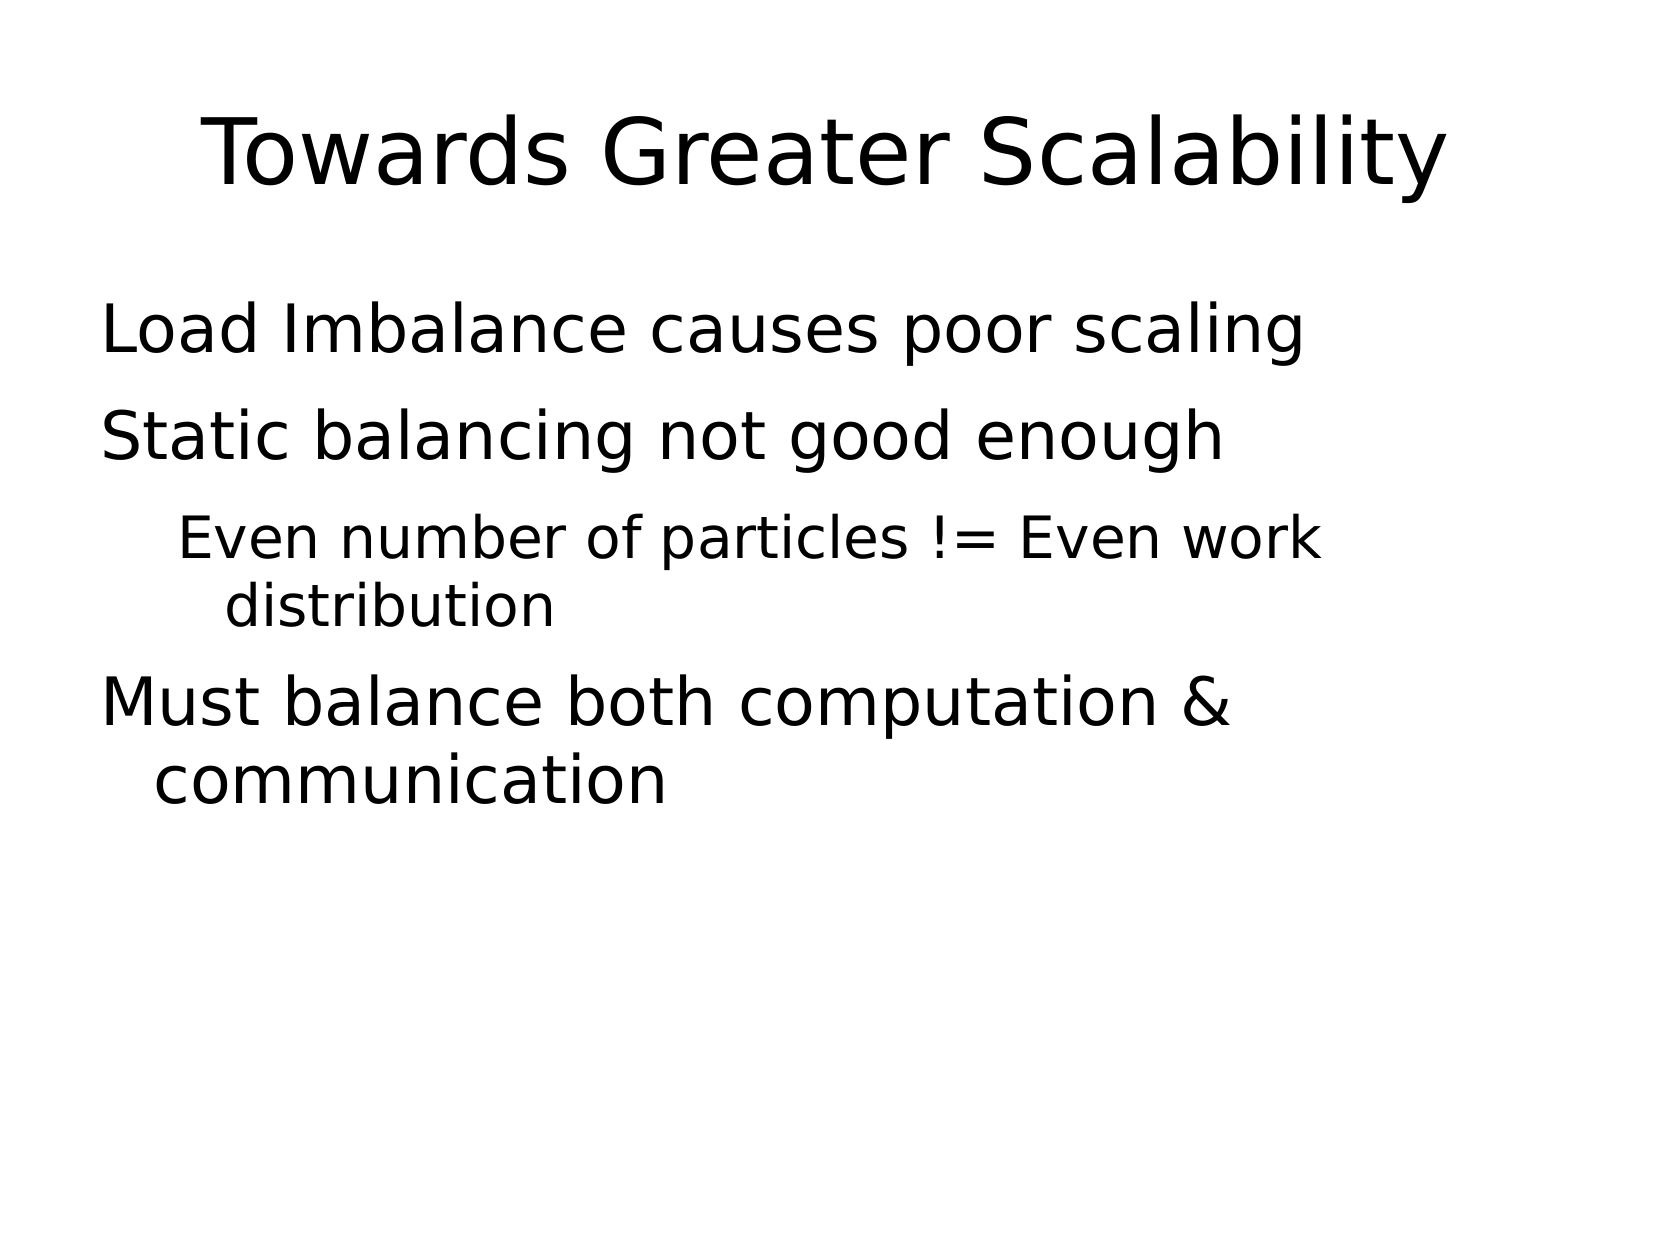

# Towards Greater Scalability
Load Imbalance causes poor scaling
Static balancing not good enough
Even number of particles != Even work distribution
Must balance both computation & communication